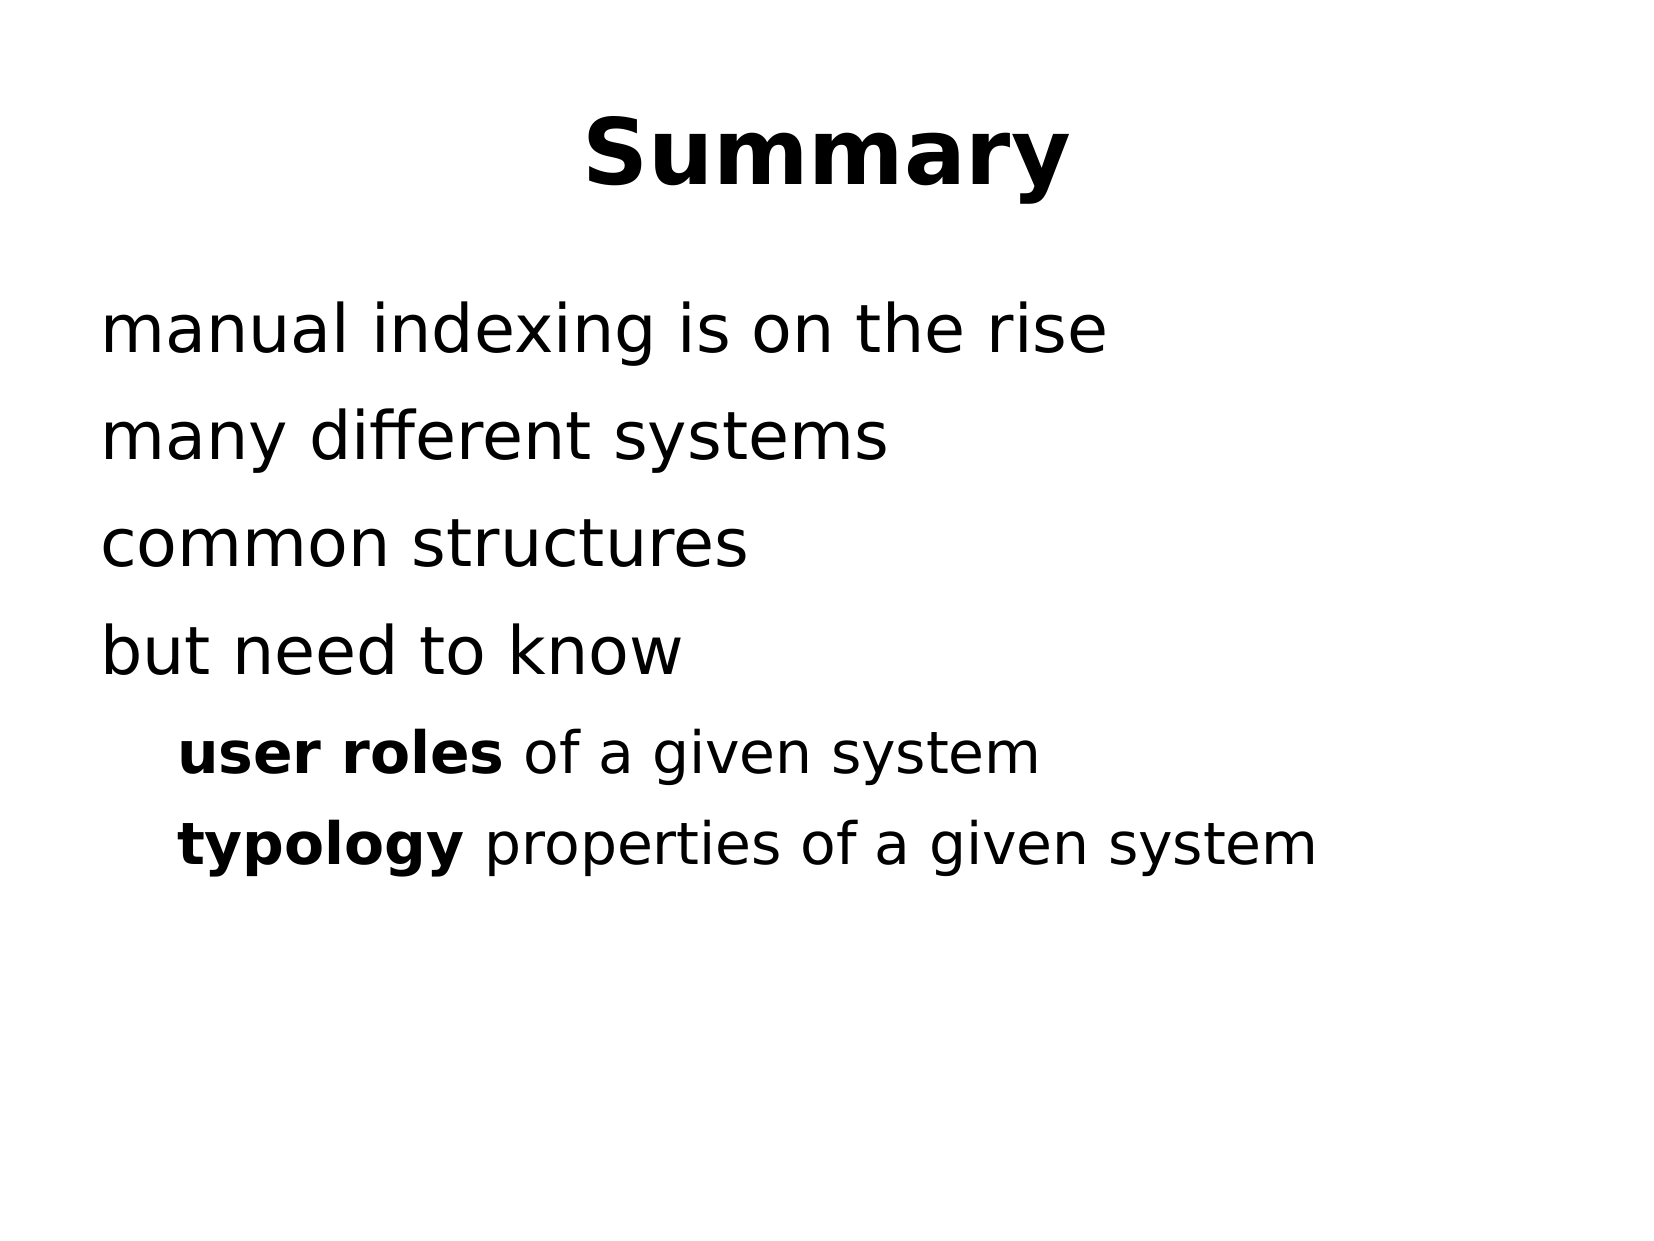

# Summary
manual indexing is on the rise
many different systems
common structures
but need to know
user roles of a given system
typology properties of a given system